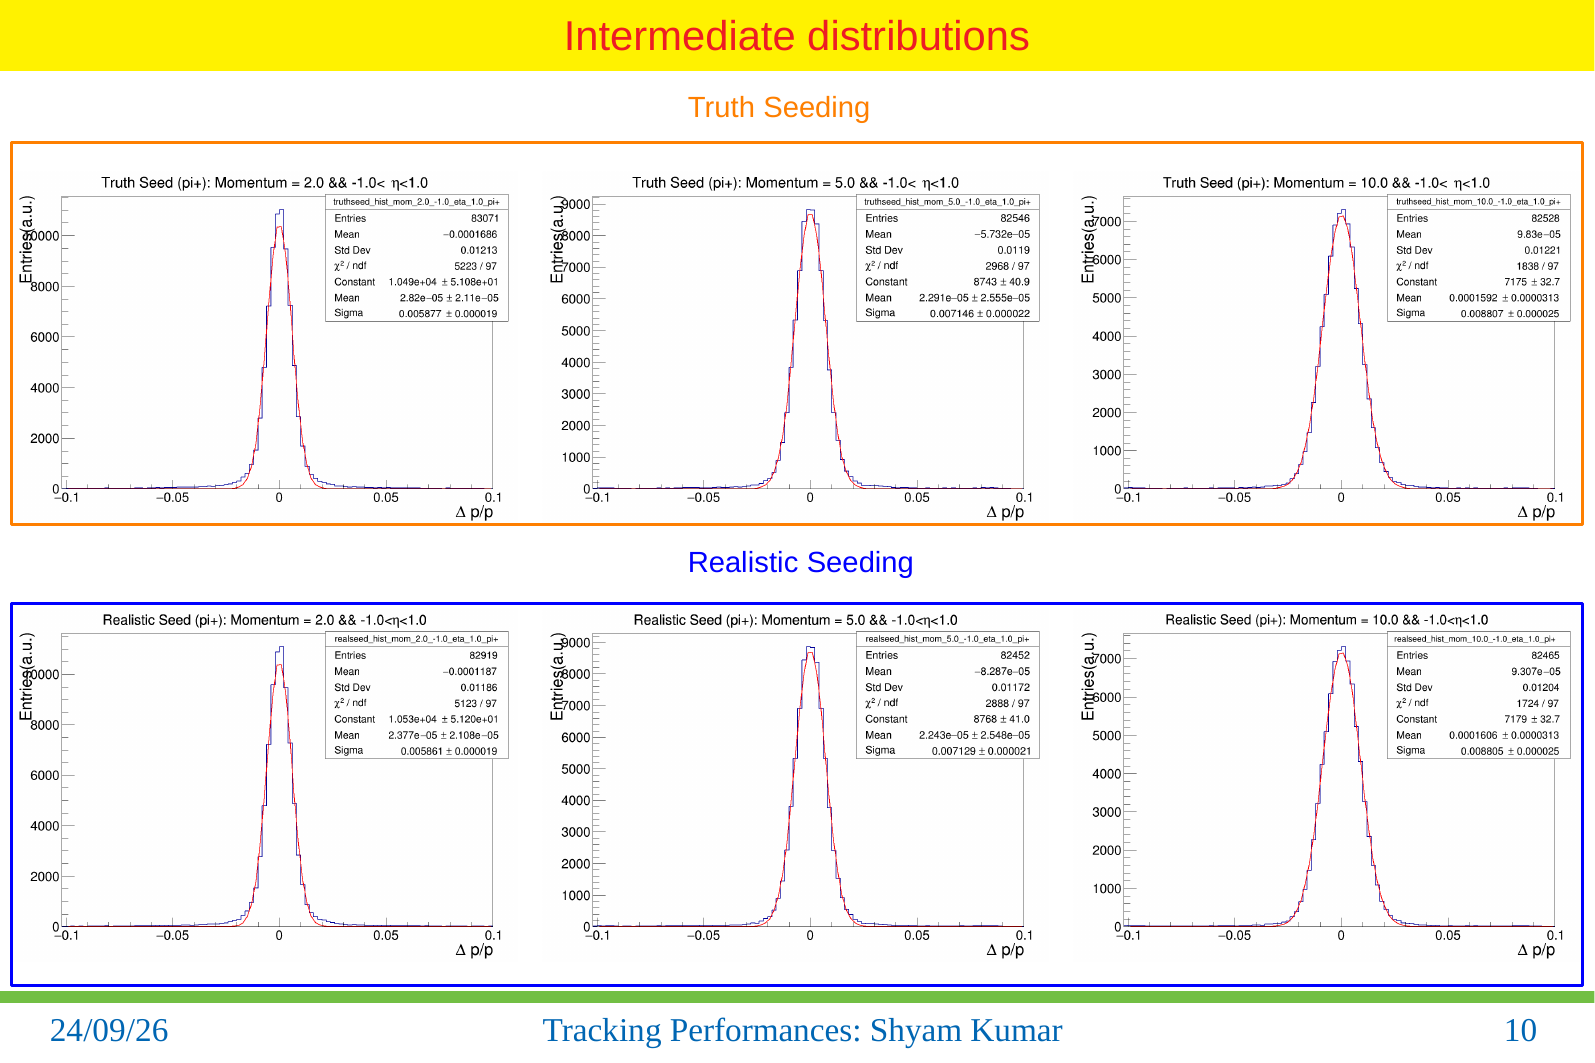

# Intermediate distributions
Truth Seeding
Realistic Seeding
Tracking Performances: Shyam Kumar
10